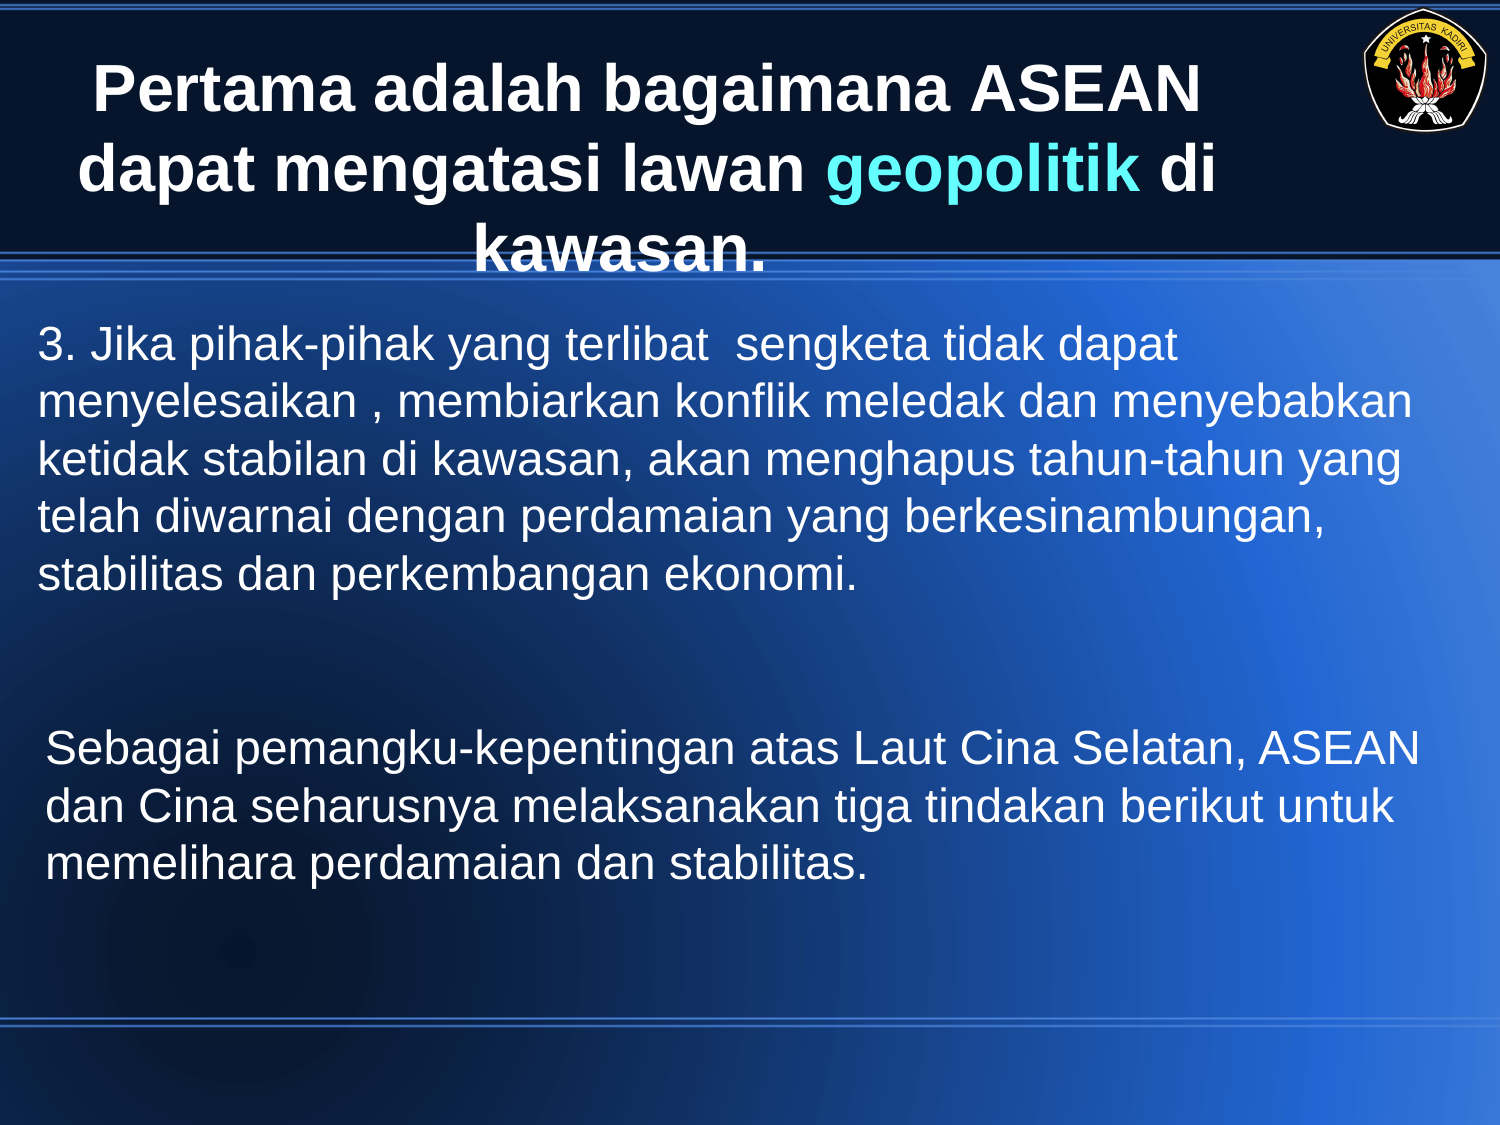

# Pertama adalah bagaimana ASEAN dapat mengatasi lawan geopolitik di kawasan.
3. Jika pihak-pihak yang terlibat sengketa tidak dapat menyelesaikan , membiarkan konflik meledak dan menyebabkan ketidak stabilan di kawasan, akan menghapus tahun-tahun yang telah diwarnai dengan perdamaian yang berkesinambungan, stabilitas dan perkembangan ekonomi.
Sebagai pemangku-kepentingan atas Laut Cina Selatan, ASEAN dan Cina seharusnya melaksanakan tiga tindakan berikut untuk memelihara perdamaian dan stabilitas.